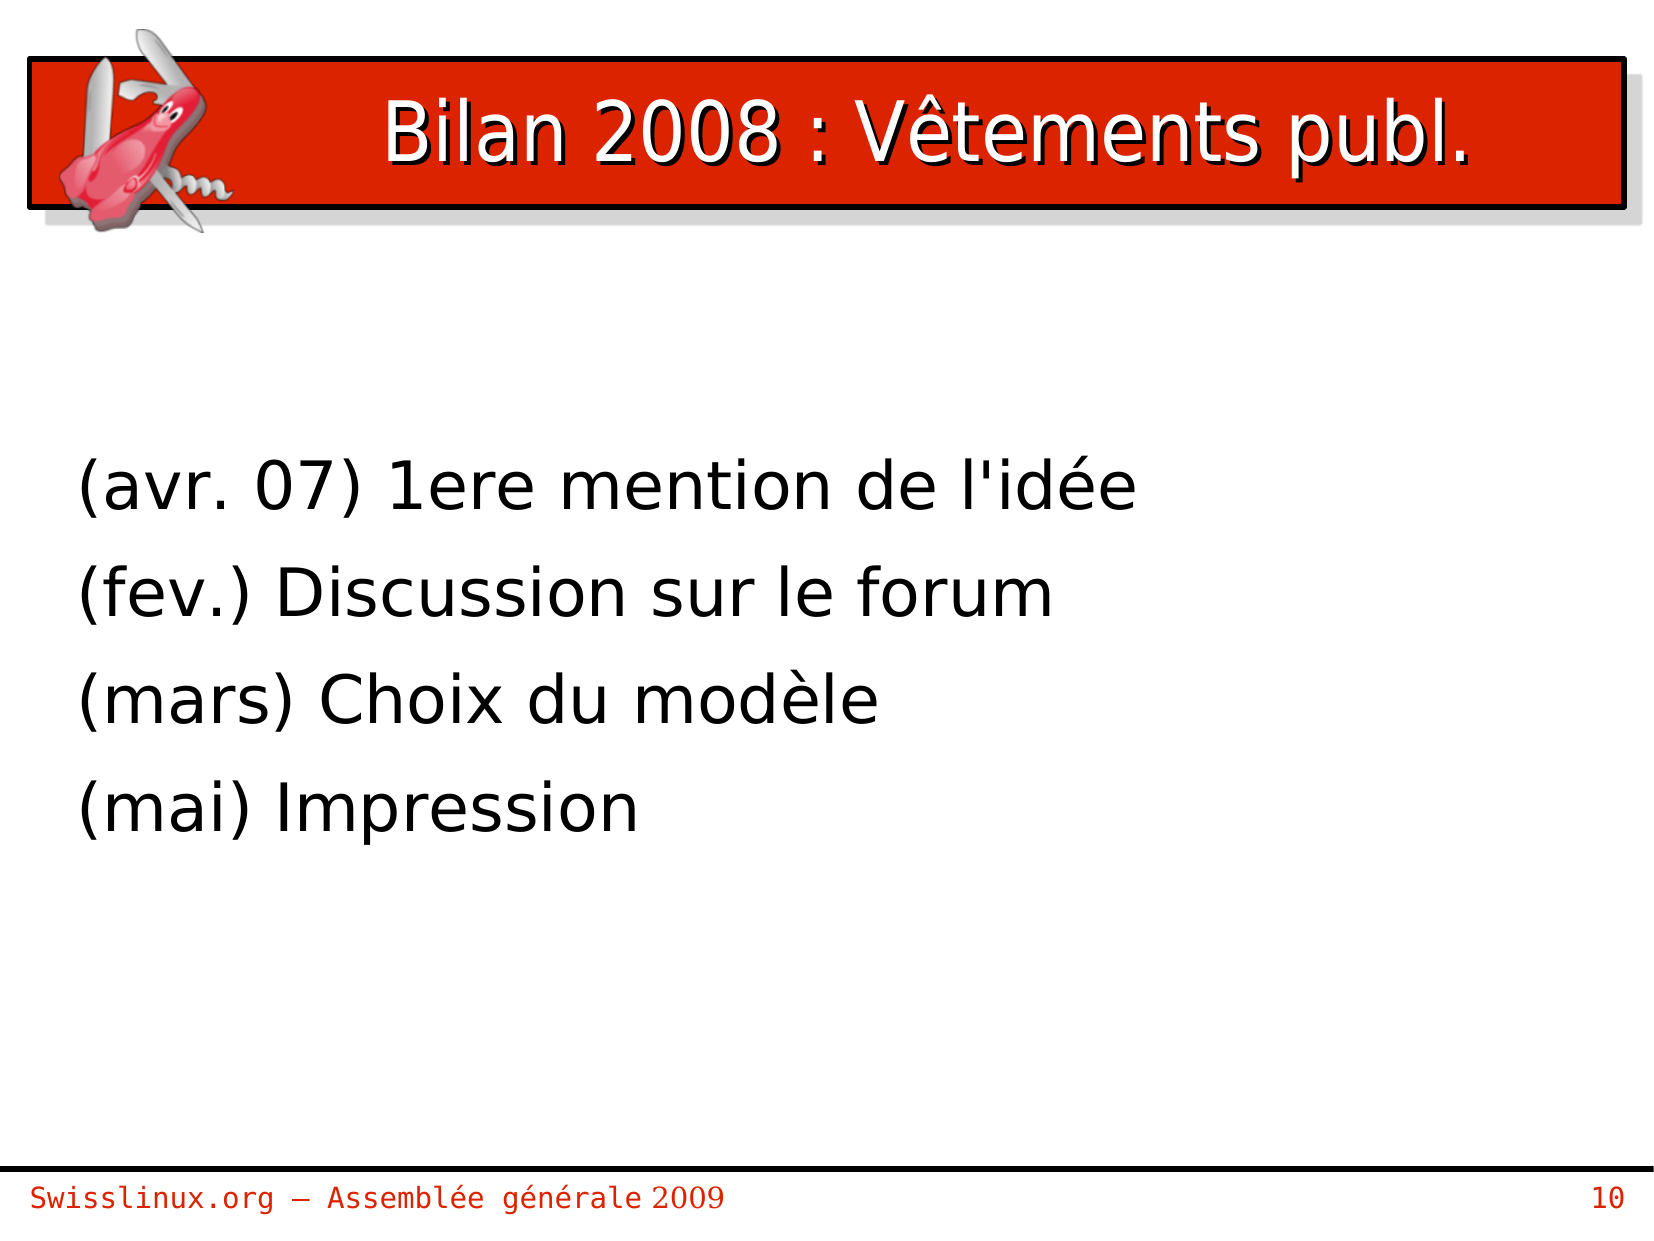

# Bilan 2008 : Vêtements publ.
(avr. 07) 1ere mention de l'idée
(fev.) Discussion sur le forum
(mars) Choix du modèle
(mai) Impression
26 Janvier 2007
10